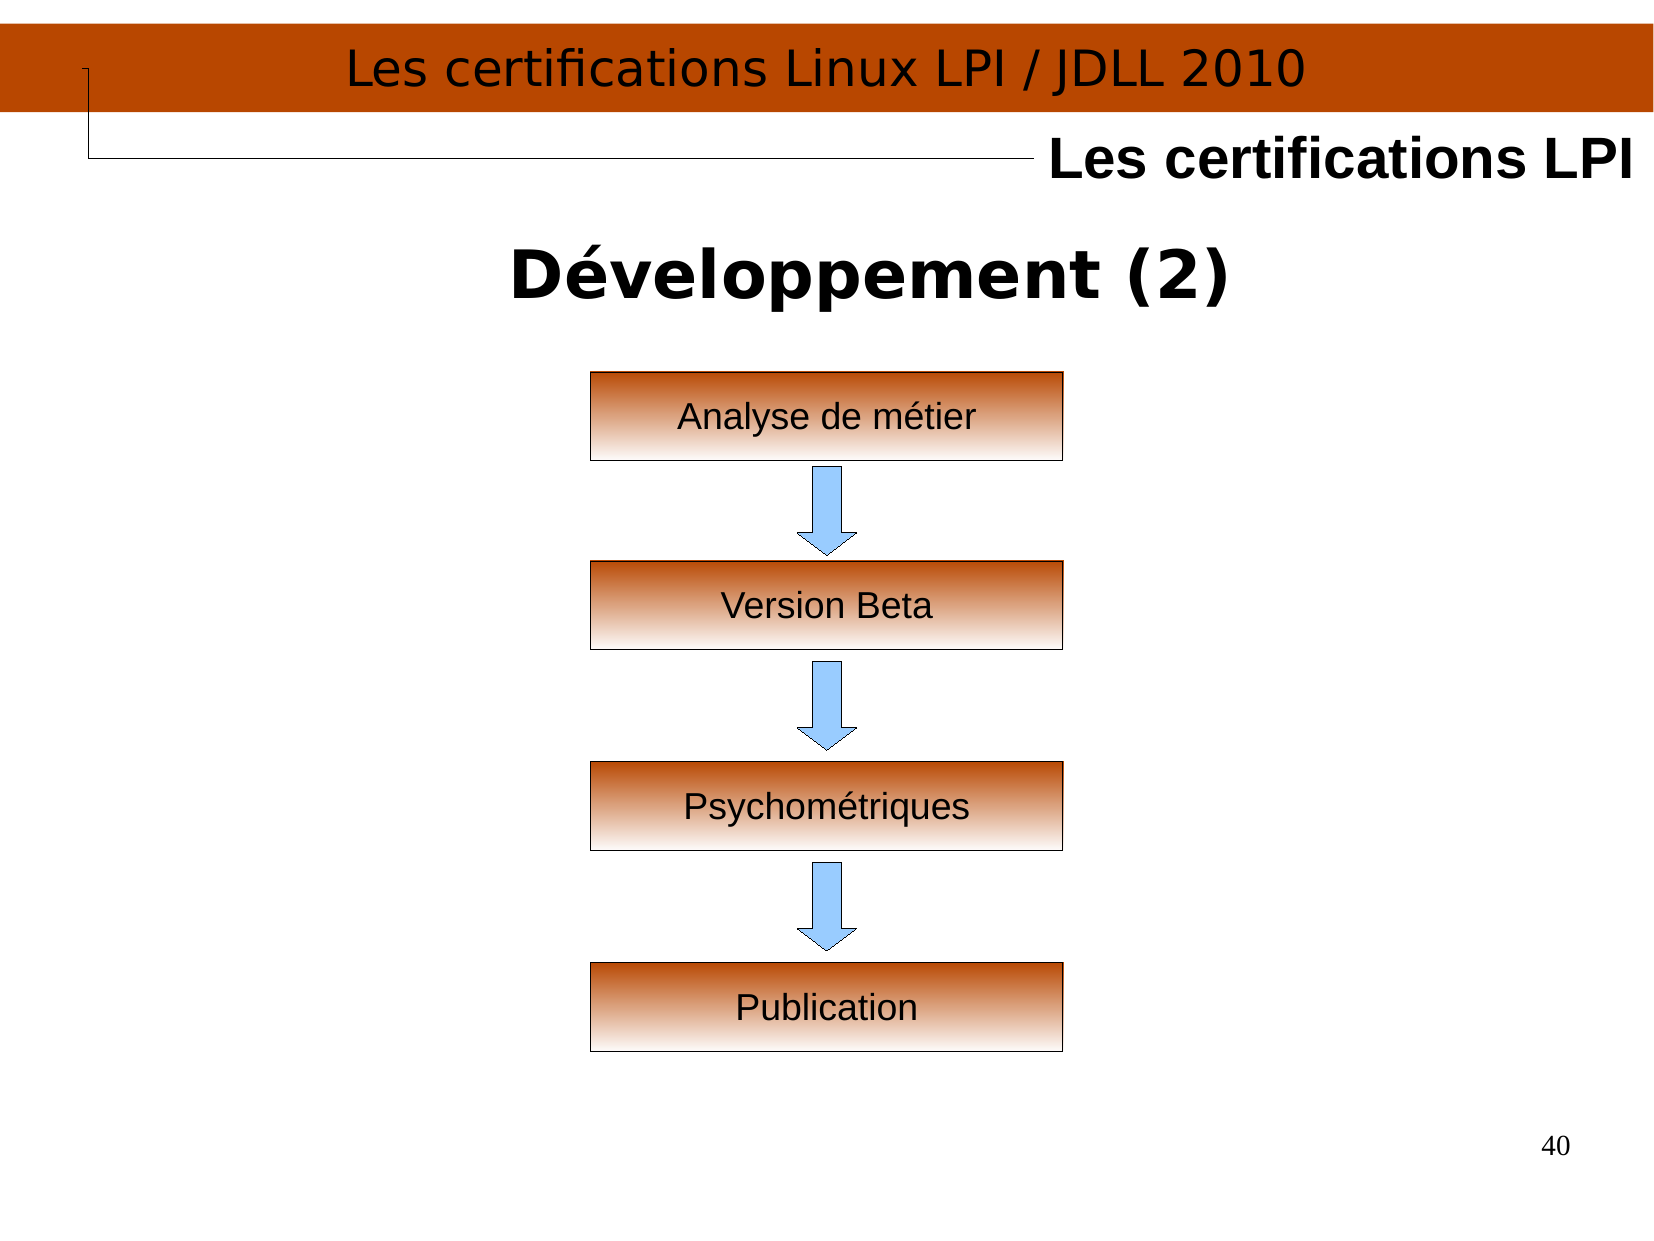

# Les certifications Linux LPI / JDLL 2010
Les certifications LPI
Développement (2)
Analyse de métier
Version Beta
Psychométriques
Publication
40